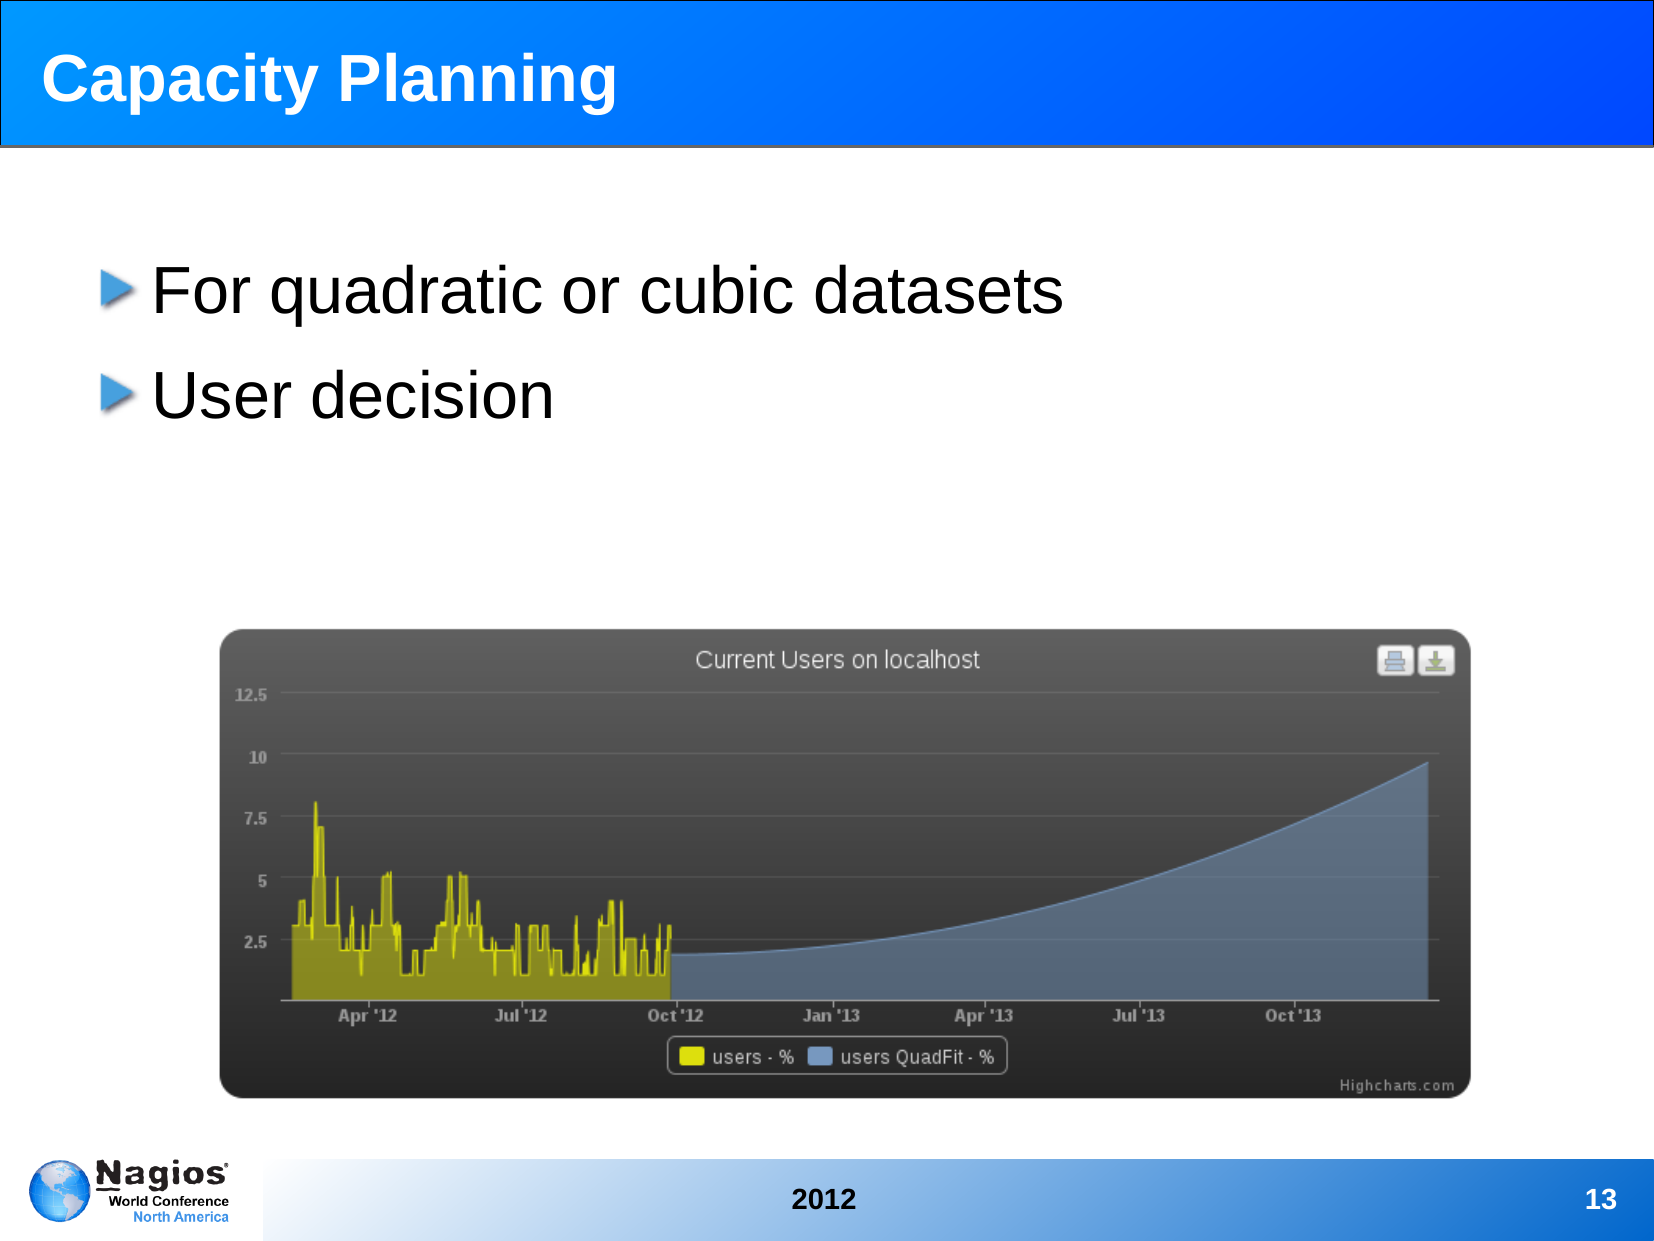

# Capacity Planning
For quadratic or cubic datasets
User decision
2011
13